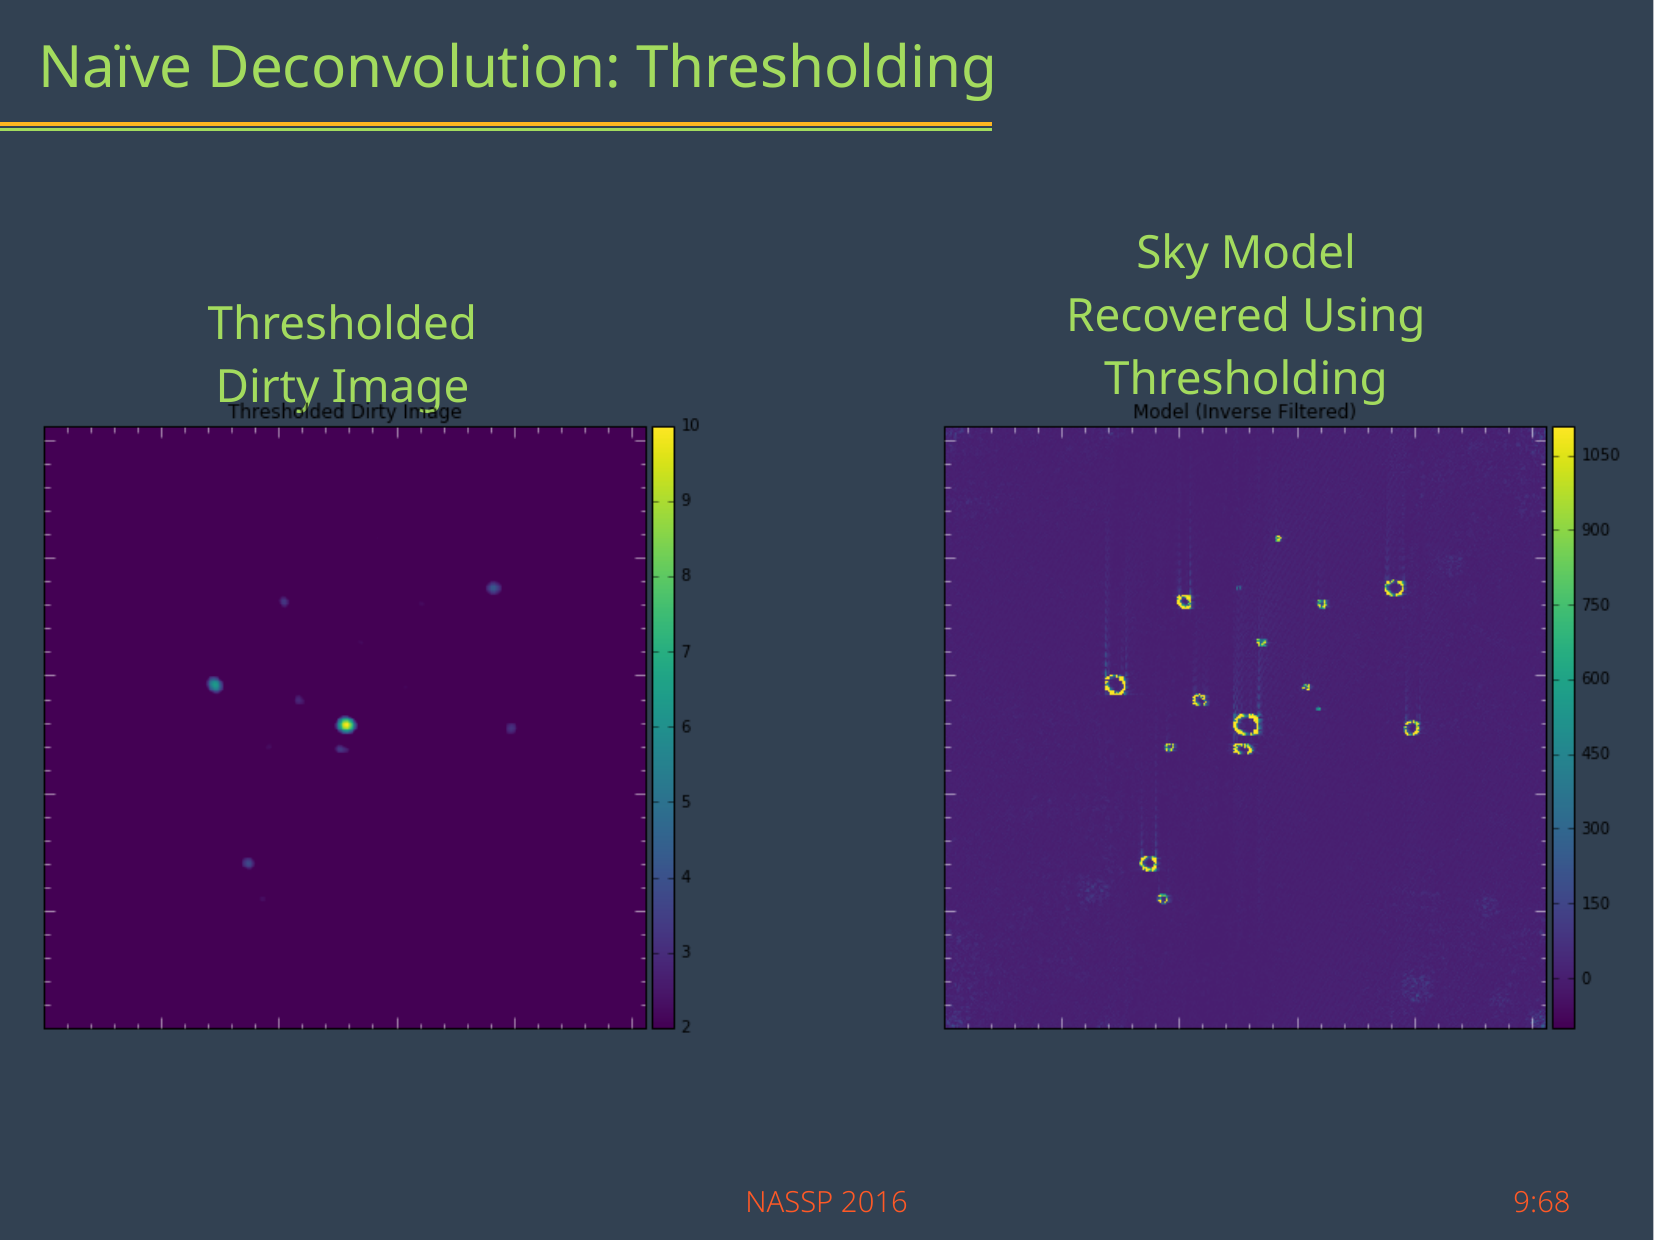

Naïve Deconvolution: Thresholding
Sky Model Recovered Using Thresholding
Thresholded Dirty Image
NASSP 2016
9